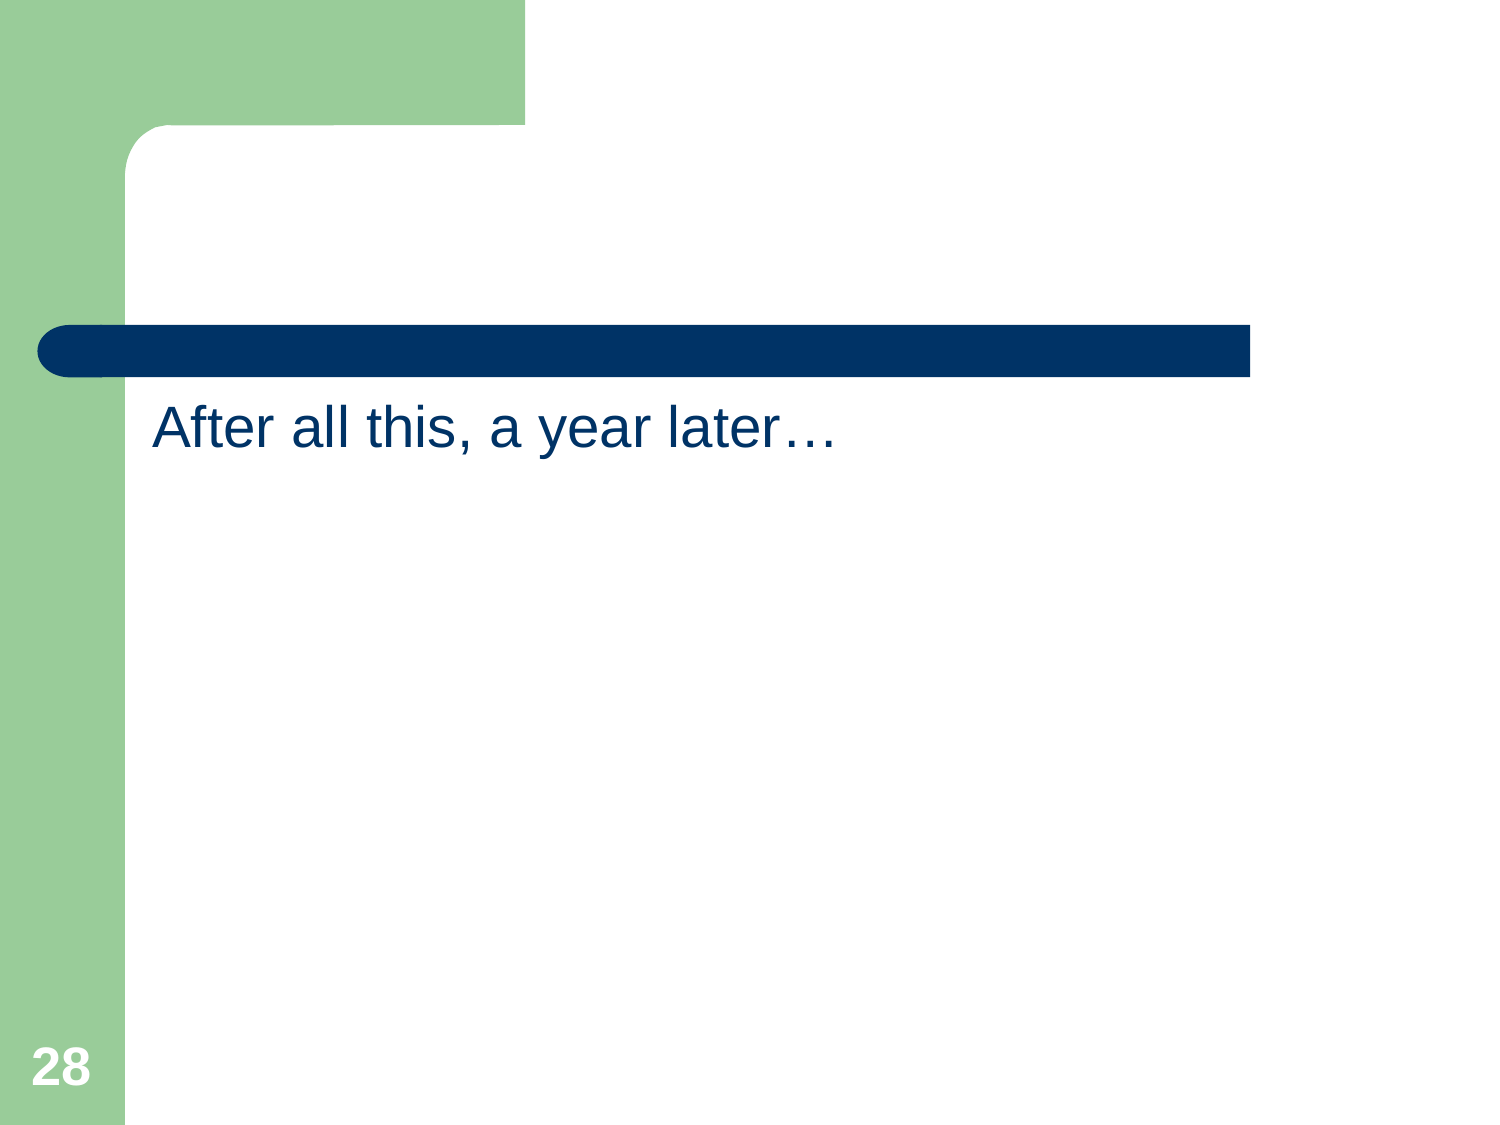

# After all this, a year later…
28